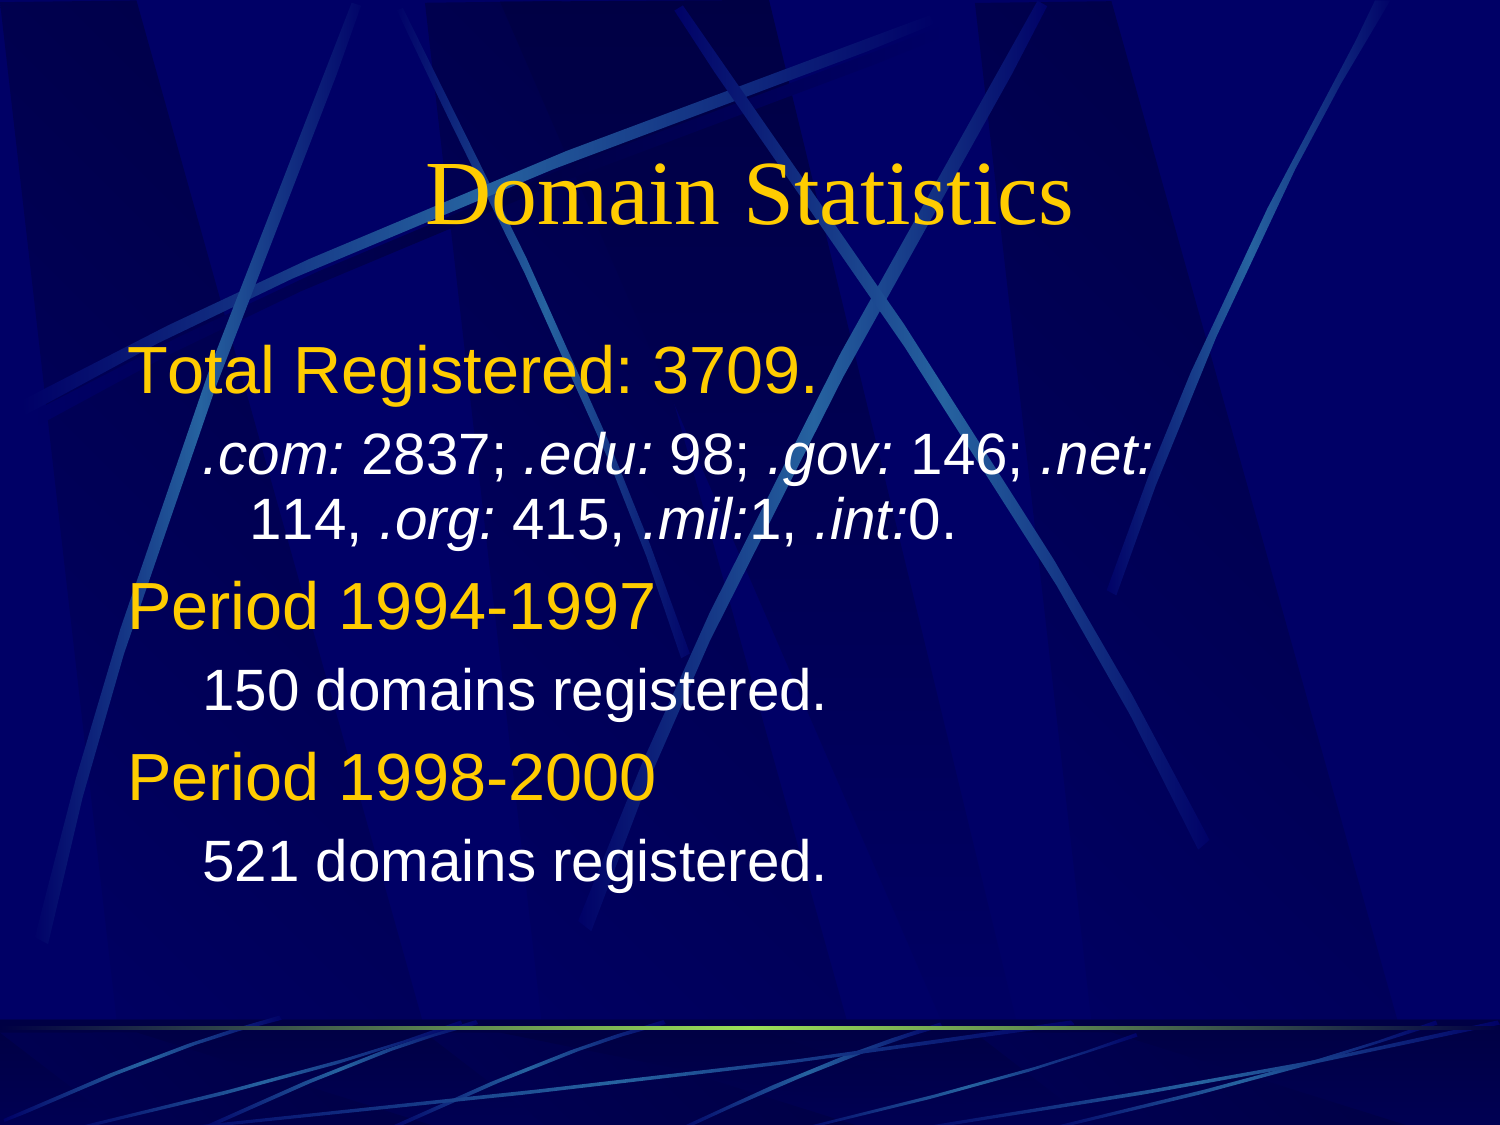

# Domain Statistics
Total Registered: 3709.
.com: 2837; .edu: 98; .gov: 146; .net: 114, .org: 415, .mil:1, .int:0.
Period 1994-1997
150 domains registered.
Period 1998-2000
521 domains registered.